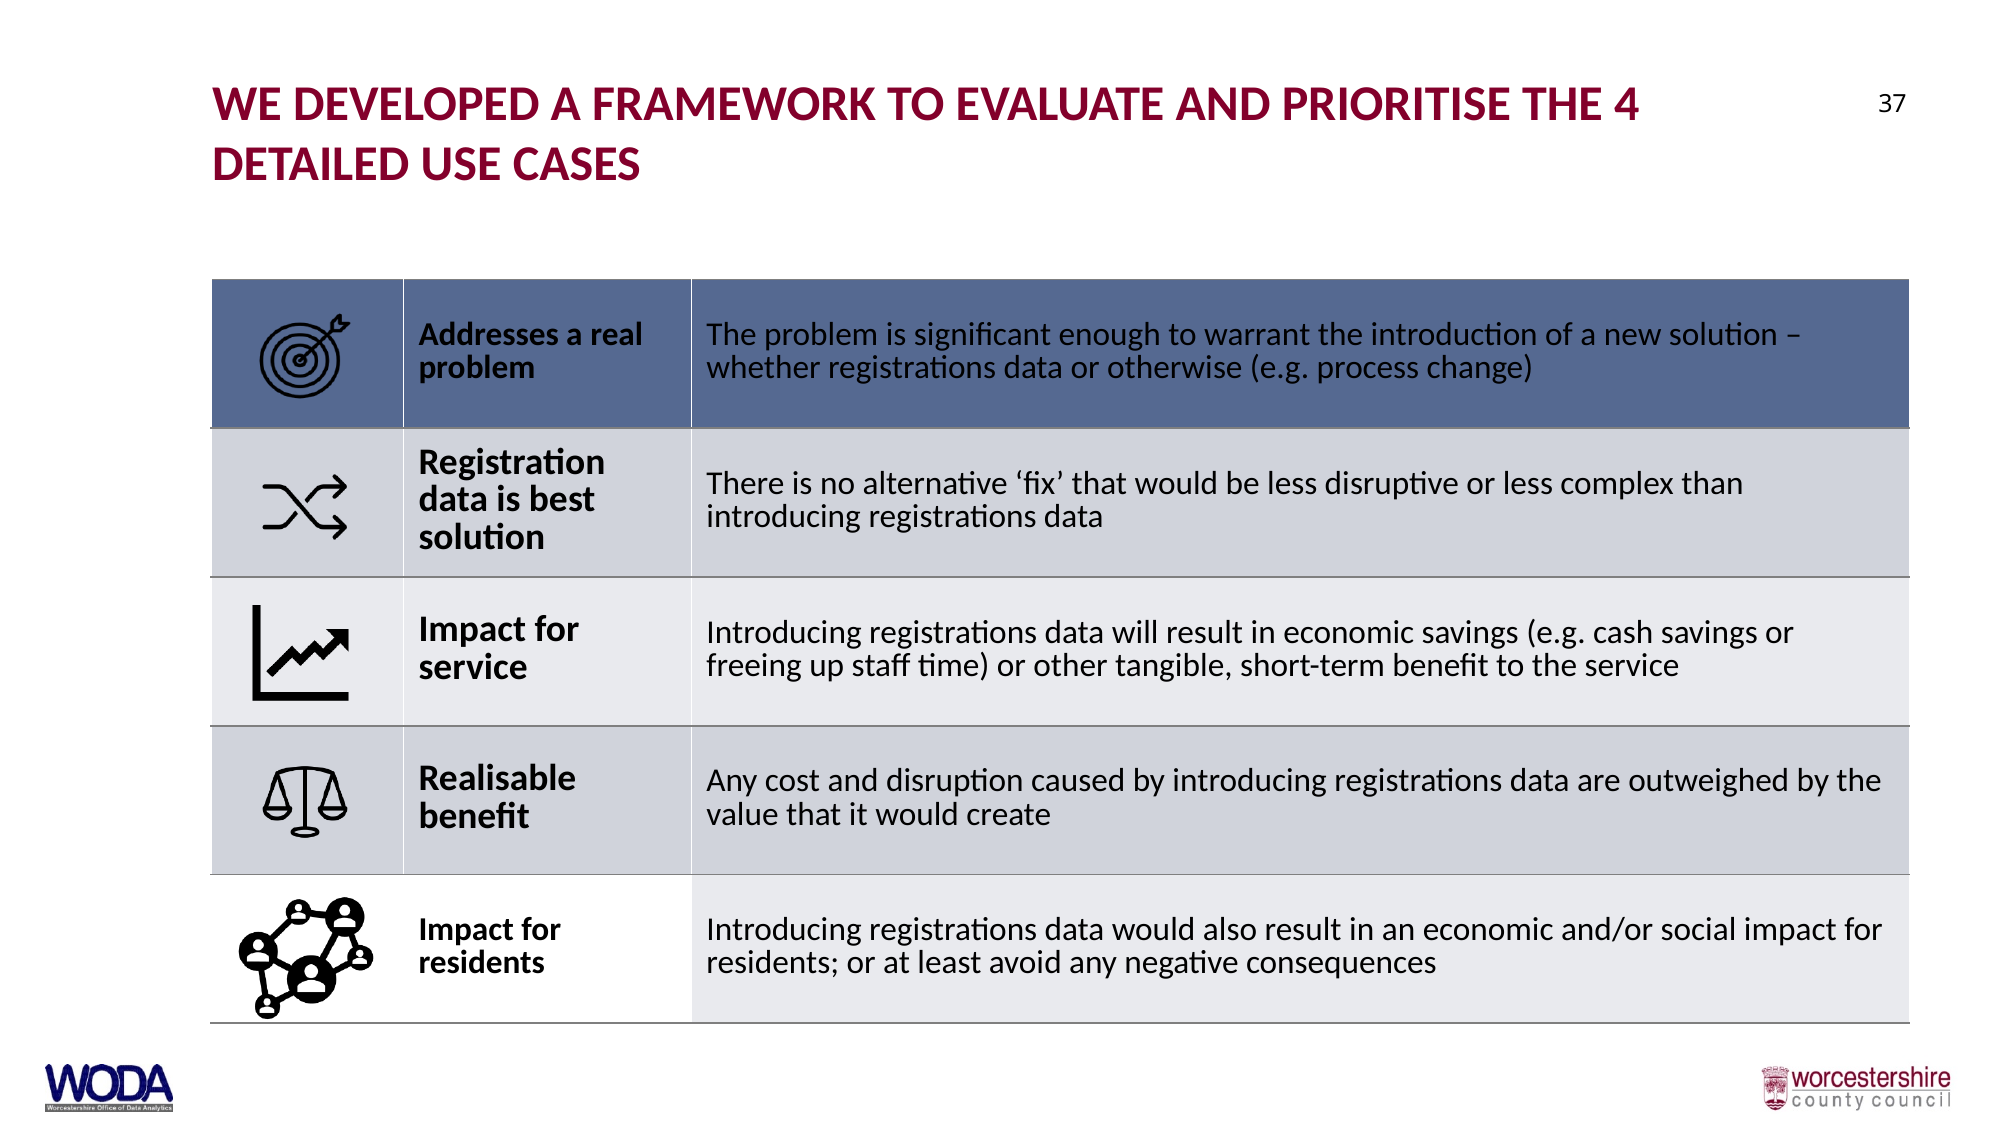

# WE DEVELOPED A FRAMEWORK TO EVALUATE AND PRIORITISE THE 4 DETAILED USE CASES
| | Addresses a real problem | The problem is significant enough to warrant the introduction of a new solution – whether registrations data or otherwise (e.g. process change) |
| --- | --- | --- |
| | Registration data is best solution | There is no alternative ‘fix’ that would be less disruptive or less complex than introducing registrations data |
| | Impact for service | Introducing registrations data will result in economic savings (e.g. cash savings or freeing up staff time) or other tangible, short-term benefit to the service |
| | Realisable benefit | Any cost and disruption caused by introducing registrations data are outweighed by the value that it would create |
| | Impact for residents | Introducing registrations data would also result in an economic and/or social impact for residents; or at least avoid any negative consequences |